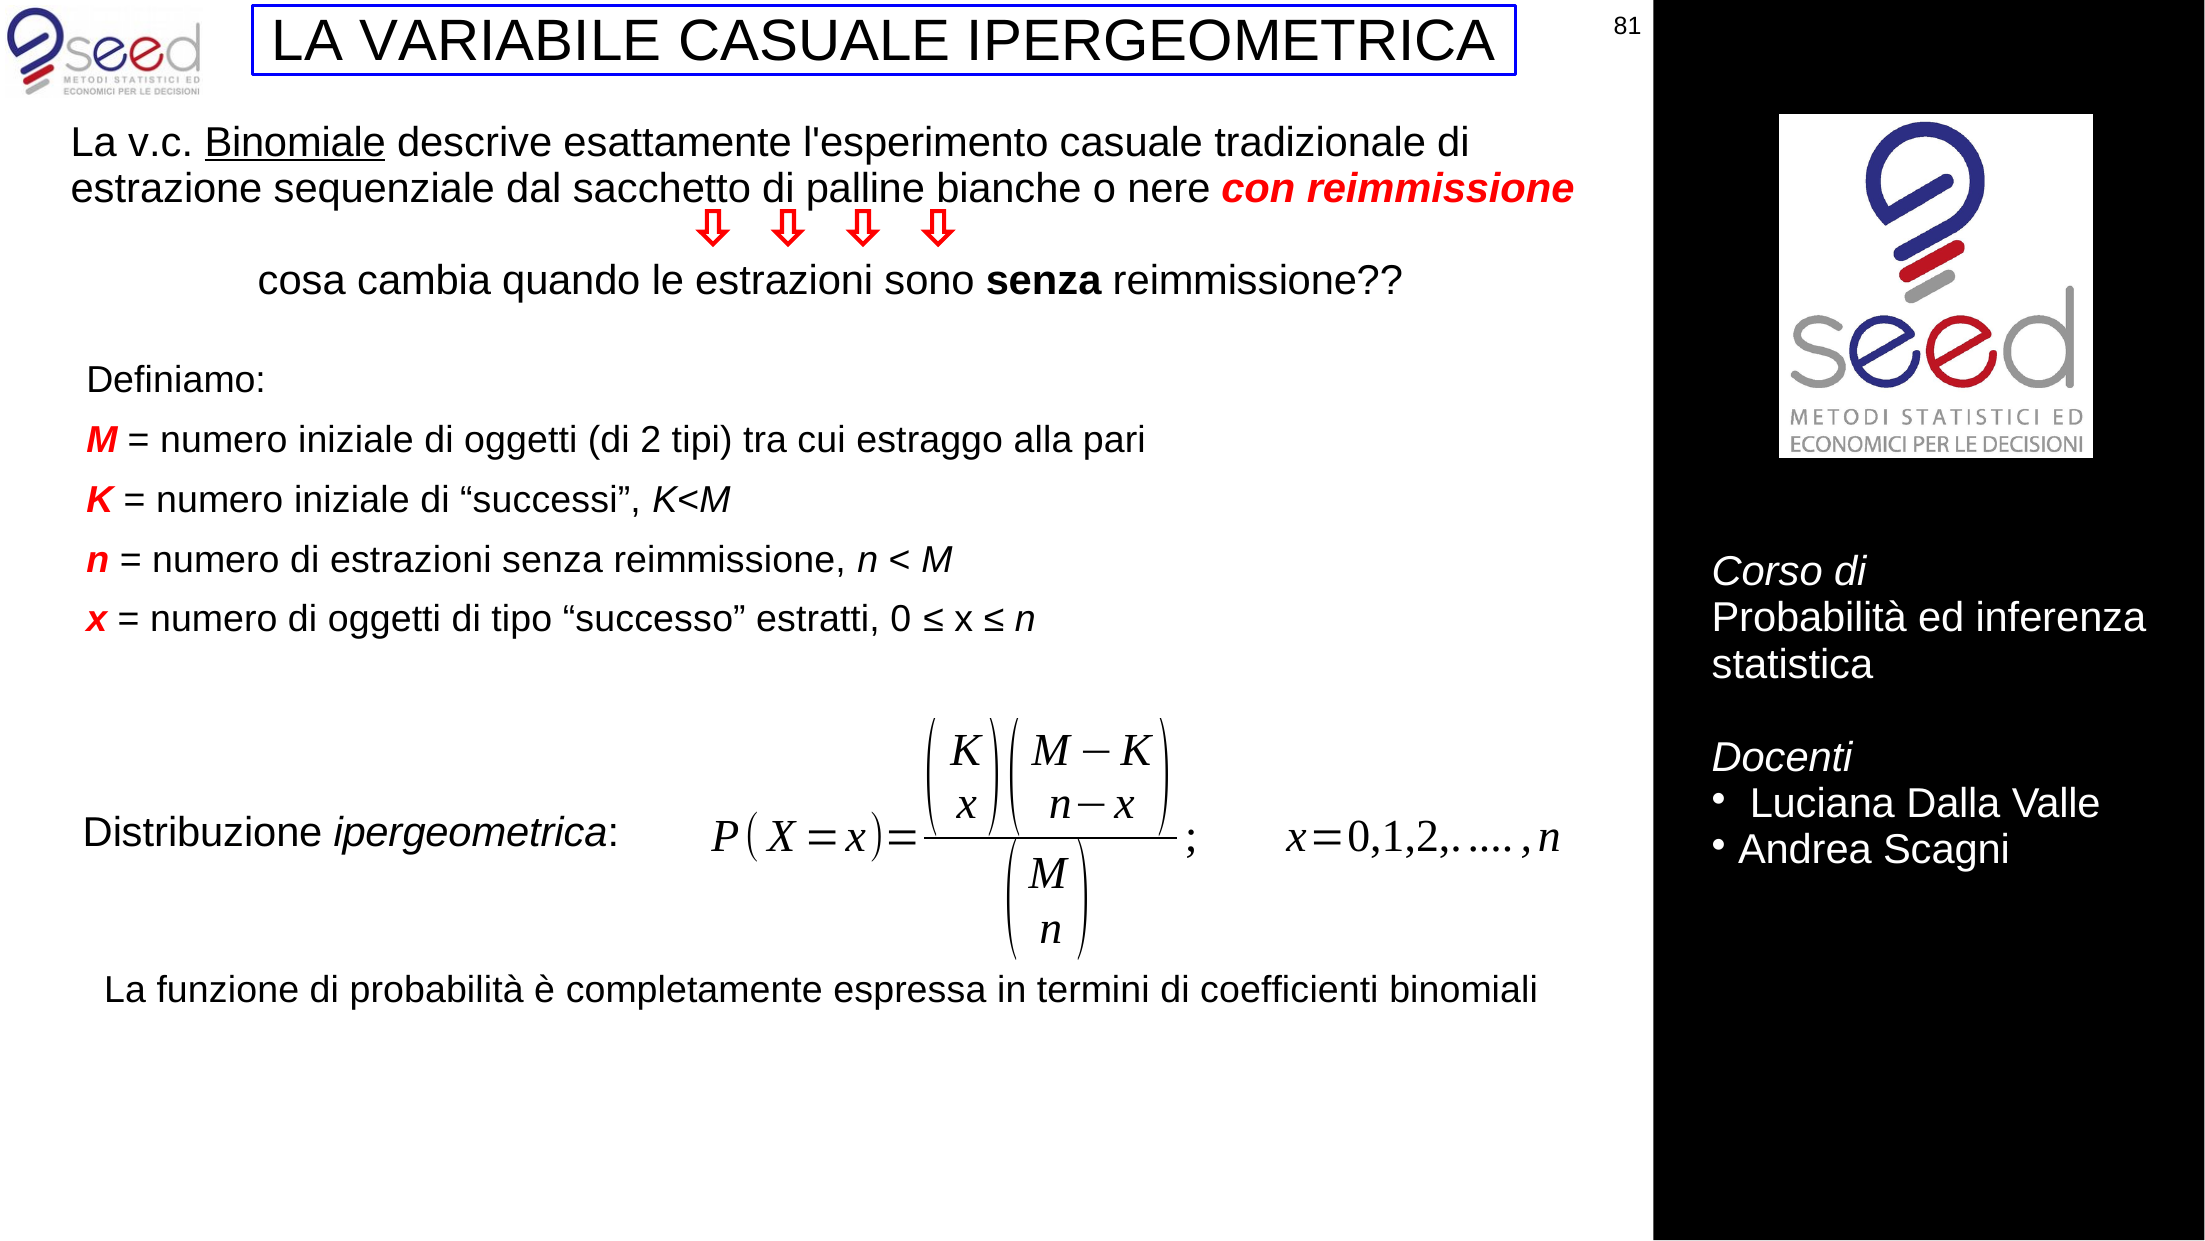

LA VARIABILE CASUALE IPERGEOMETRICA
La v.c. Binomiale descrive esattamente l'esperimento casuale tradizionale di estrazione sequenziale dal sacchetto di palline bianche o nere con reimmissione
   
cosa cambia quando le estrazioni sono senza reimmissione??
Definiamo:
M = numero iniziale di oggetti (di 2 tipi) tra cui estraggo alla pari
K = numero iniziale di “successi”, K<M
n = numero di estrazioni senza reimmissione, n < M
x = numero di oggetti di tipo “successo” estratti, 0 ≤ x ≤ n
Distribuzione ipergeometrica:
La funzione di probabilità è completamente espressa in termini di coefficienti binomiali